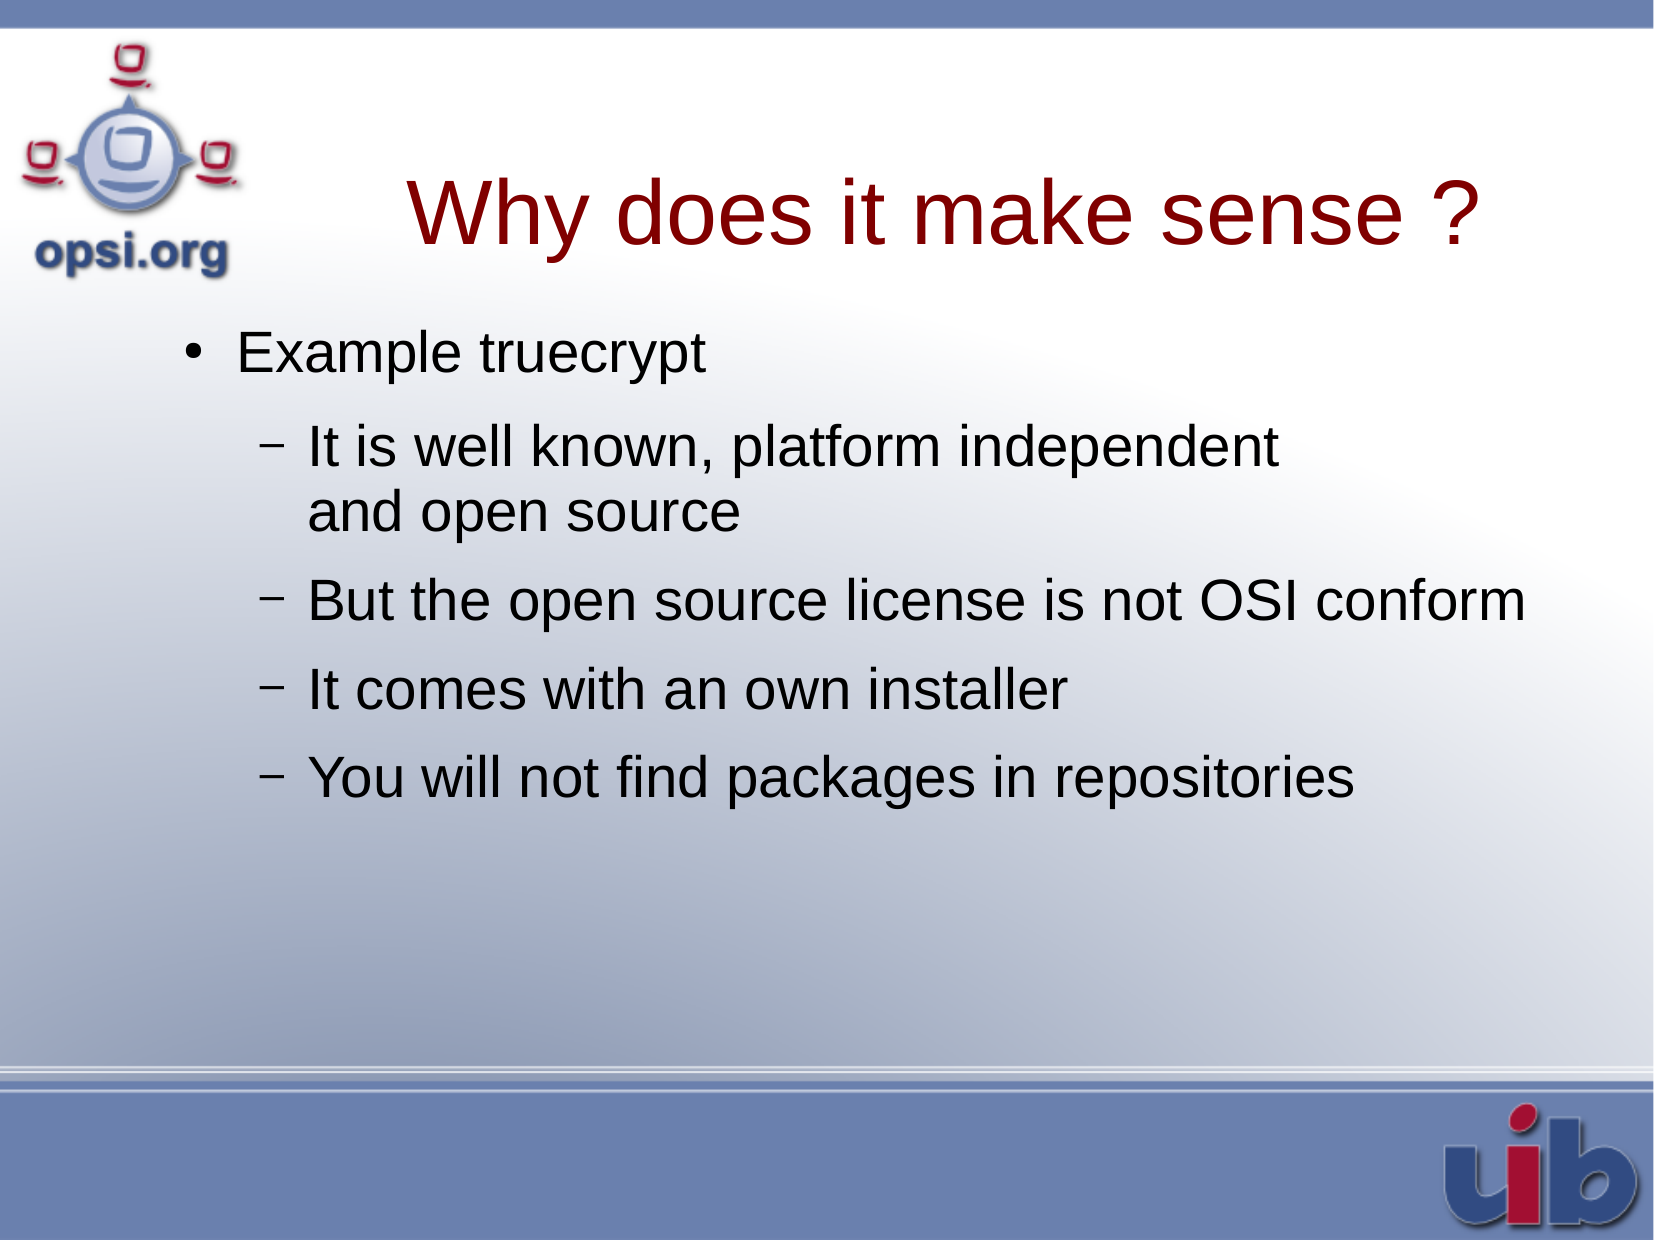

# Why does it make sense ?
Example truecrypt
It is well known, platform independent
and open source
But the open source license is not OSI conform
It comes with an own installer
You will not find packages in repositories